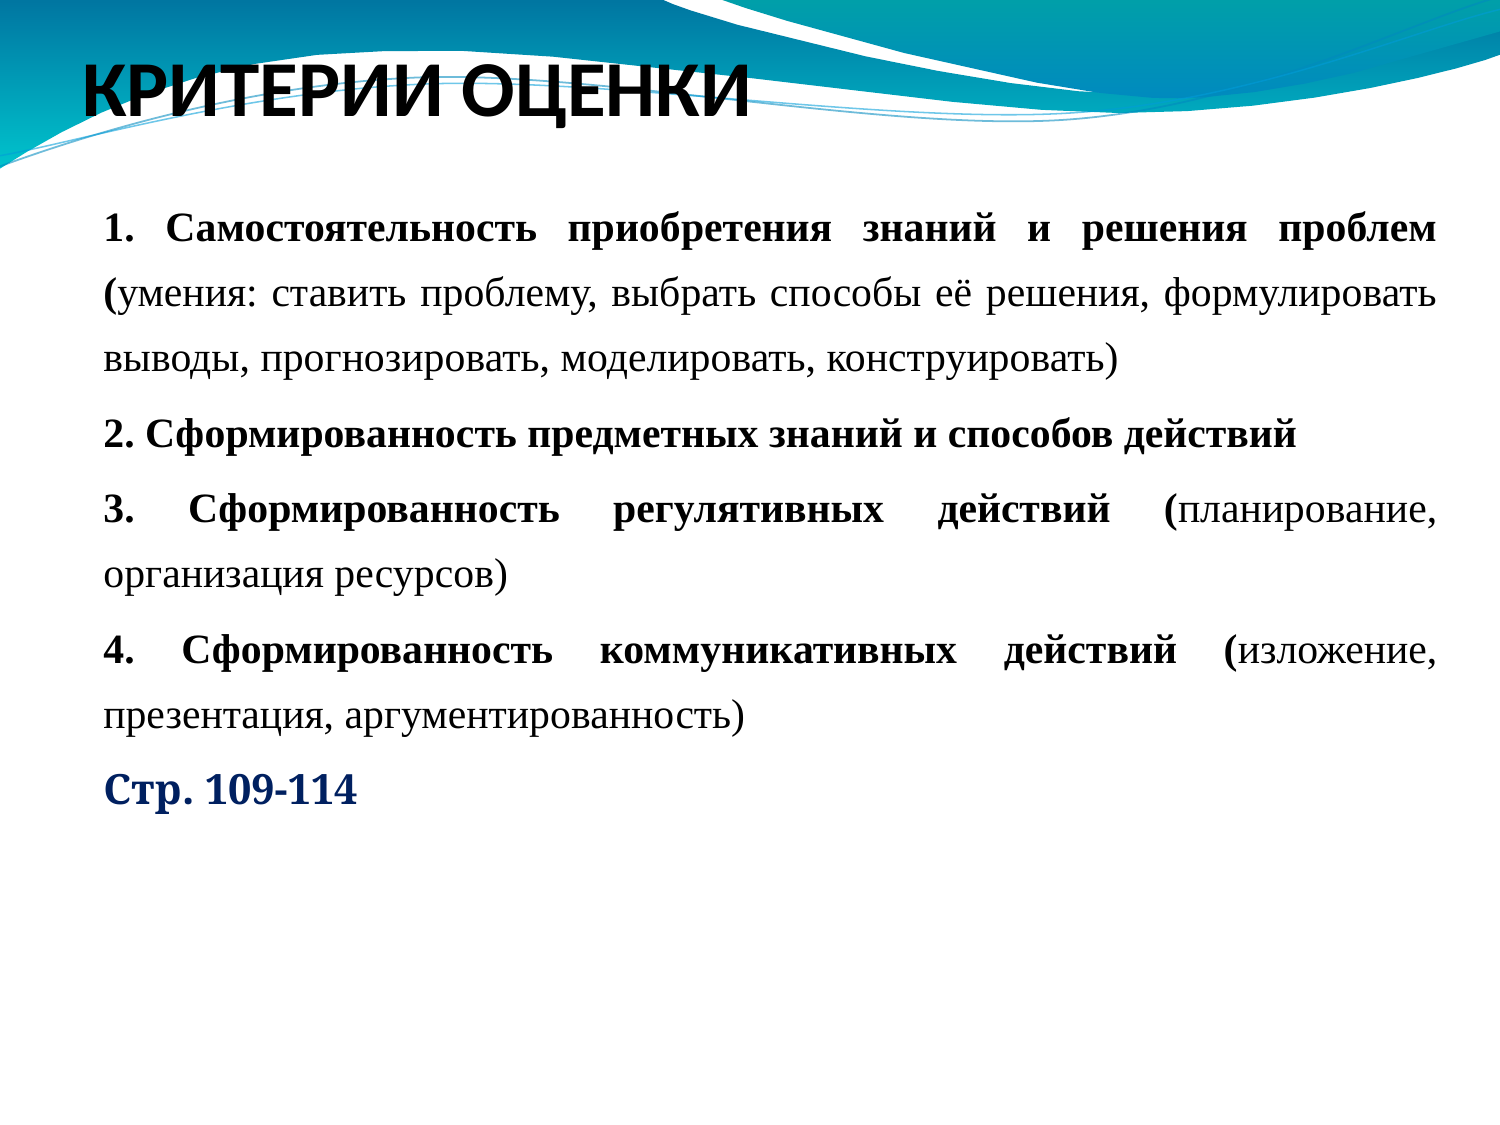

# КРИТЕРИИ ОЦЕНКИ
1. Самостоятельность приобретения знаний и решения проблем (умения: ставить проблему, выбрать способы её решения, формулировать выводы, прогнозировать, моделировать, конструировать)
2. Сформированность предметных знаний и способов действий
3. Сформированность регулятивных действий (планирование, организация ресурсов)
4. Сформированность коммуникативных действий (изложение, презентация, аргументированность)
Стр. 109-114